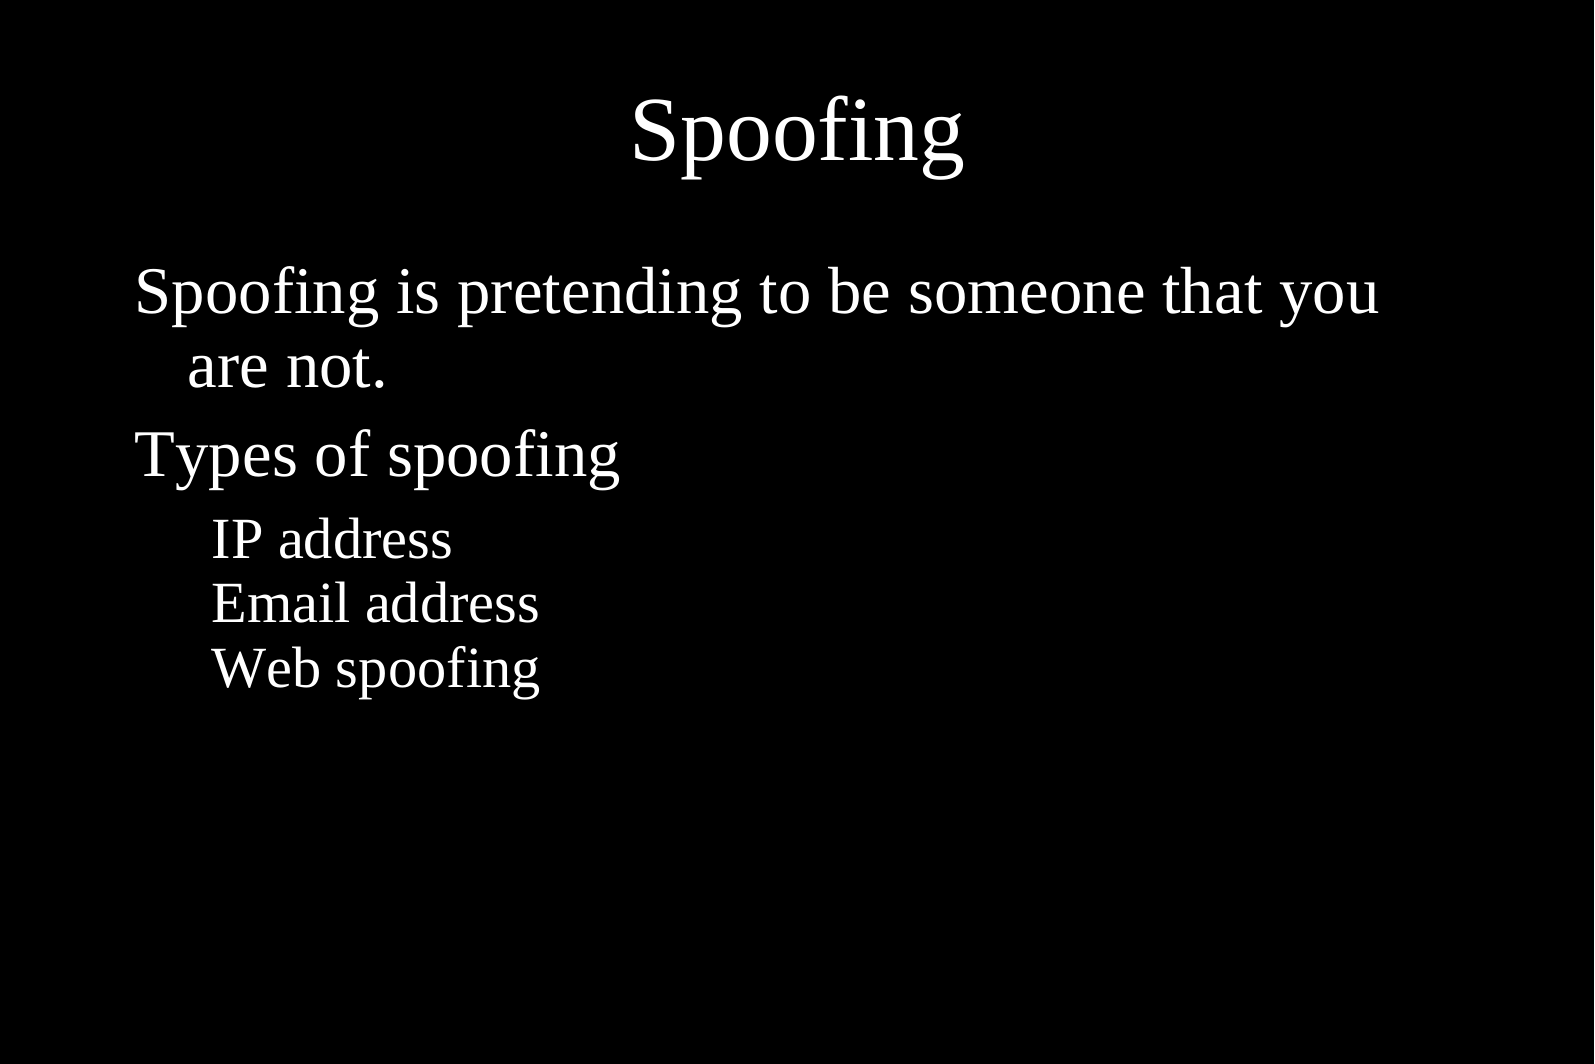

# Spoofing
Spoofing is pretending to be someone that you are not.
Types of spoofing
IP address
Email address
Web spoofing